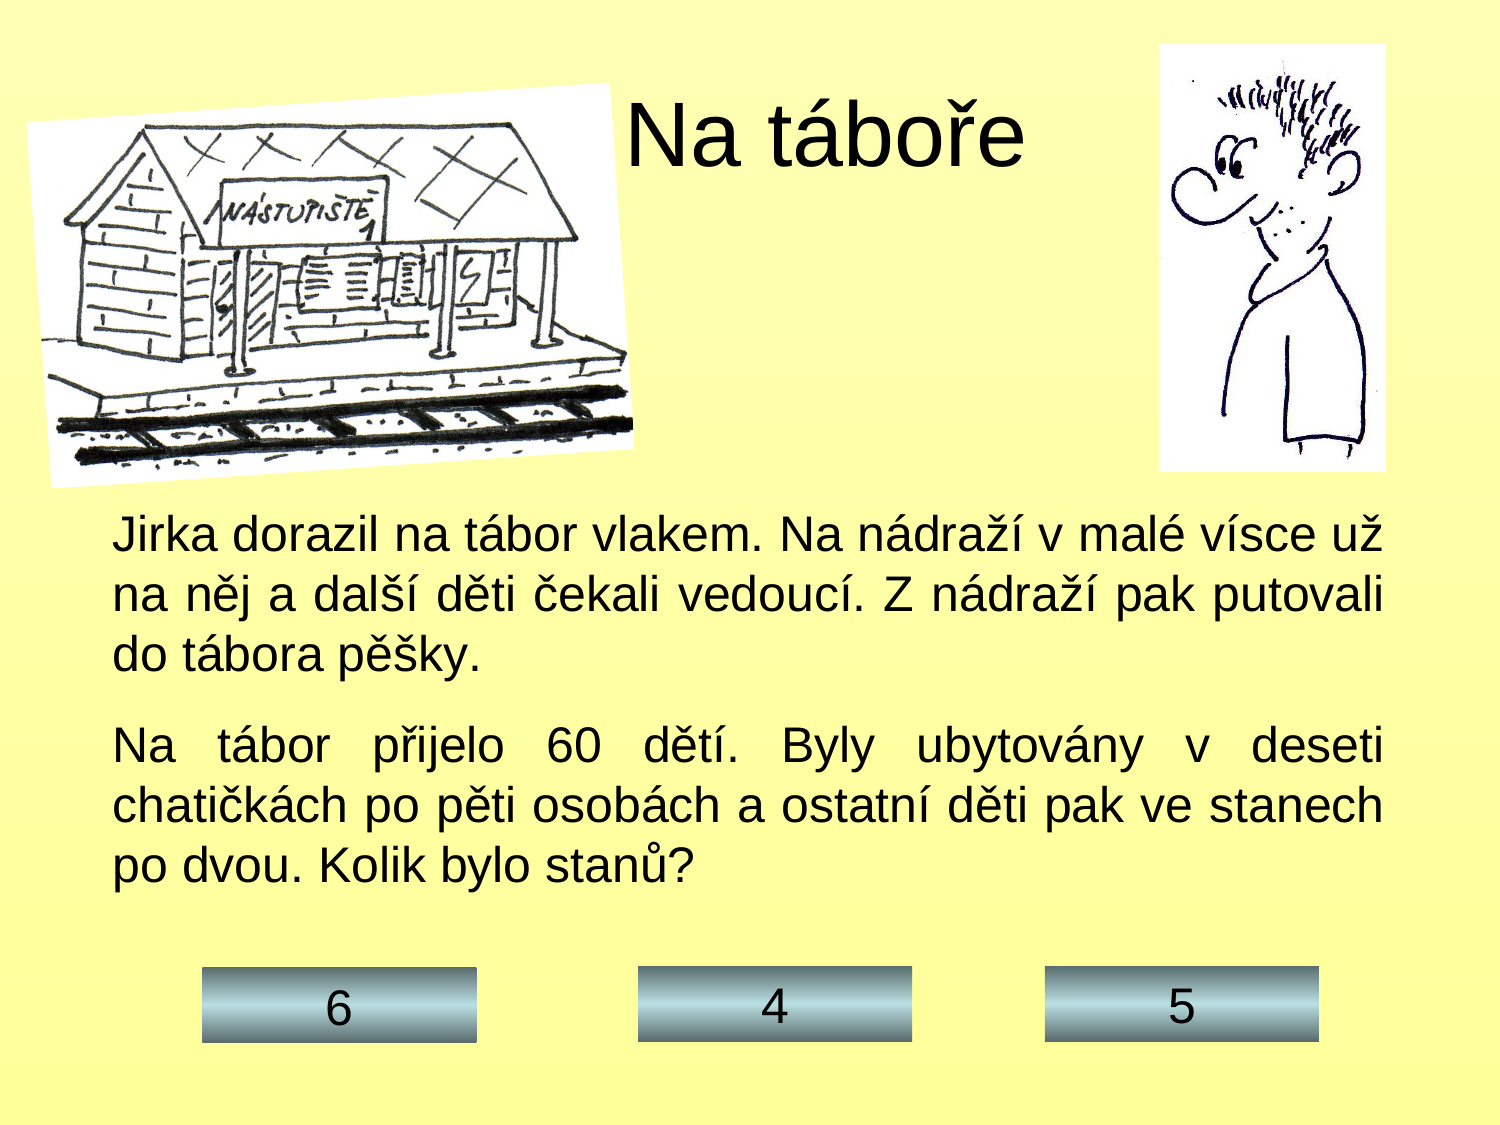

# Na táboře
Jirka dorazil na tábor vlakem. Na nádraží v malé vísce už na něj a další děti čekali vedoucí. Z nádraží pak putovali do tábora pěšky.
Na tábor přijelo 60 dětí. Byly ubytovány v deseti chatičkách po pěti osobách a ostatní děti pak ve stanech po dvou. Kolik bylo stanů?
4
5
6